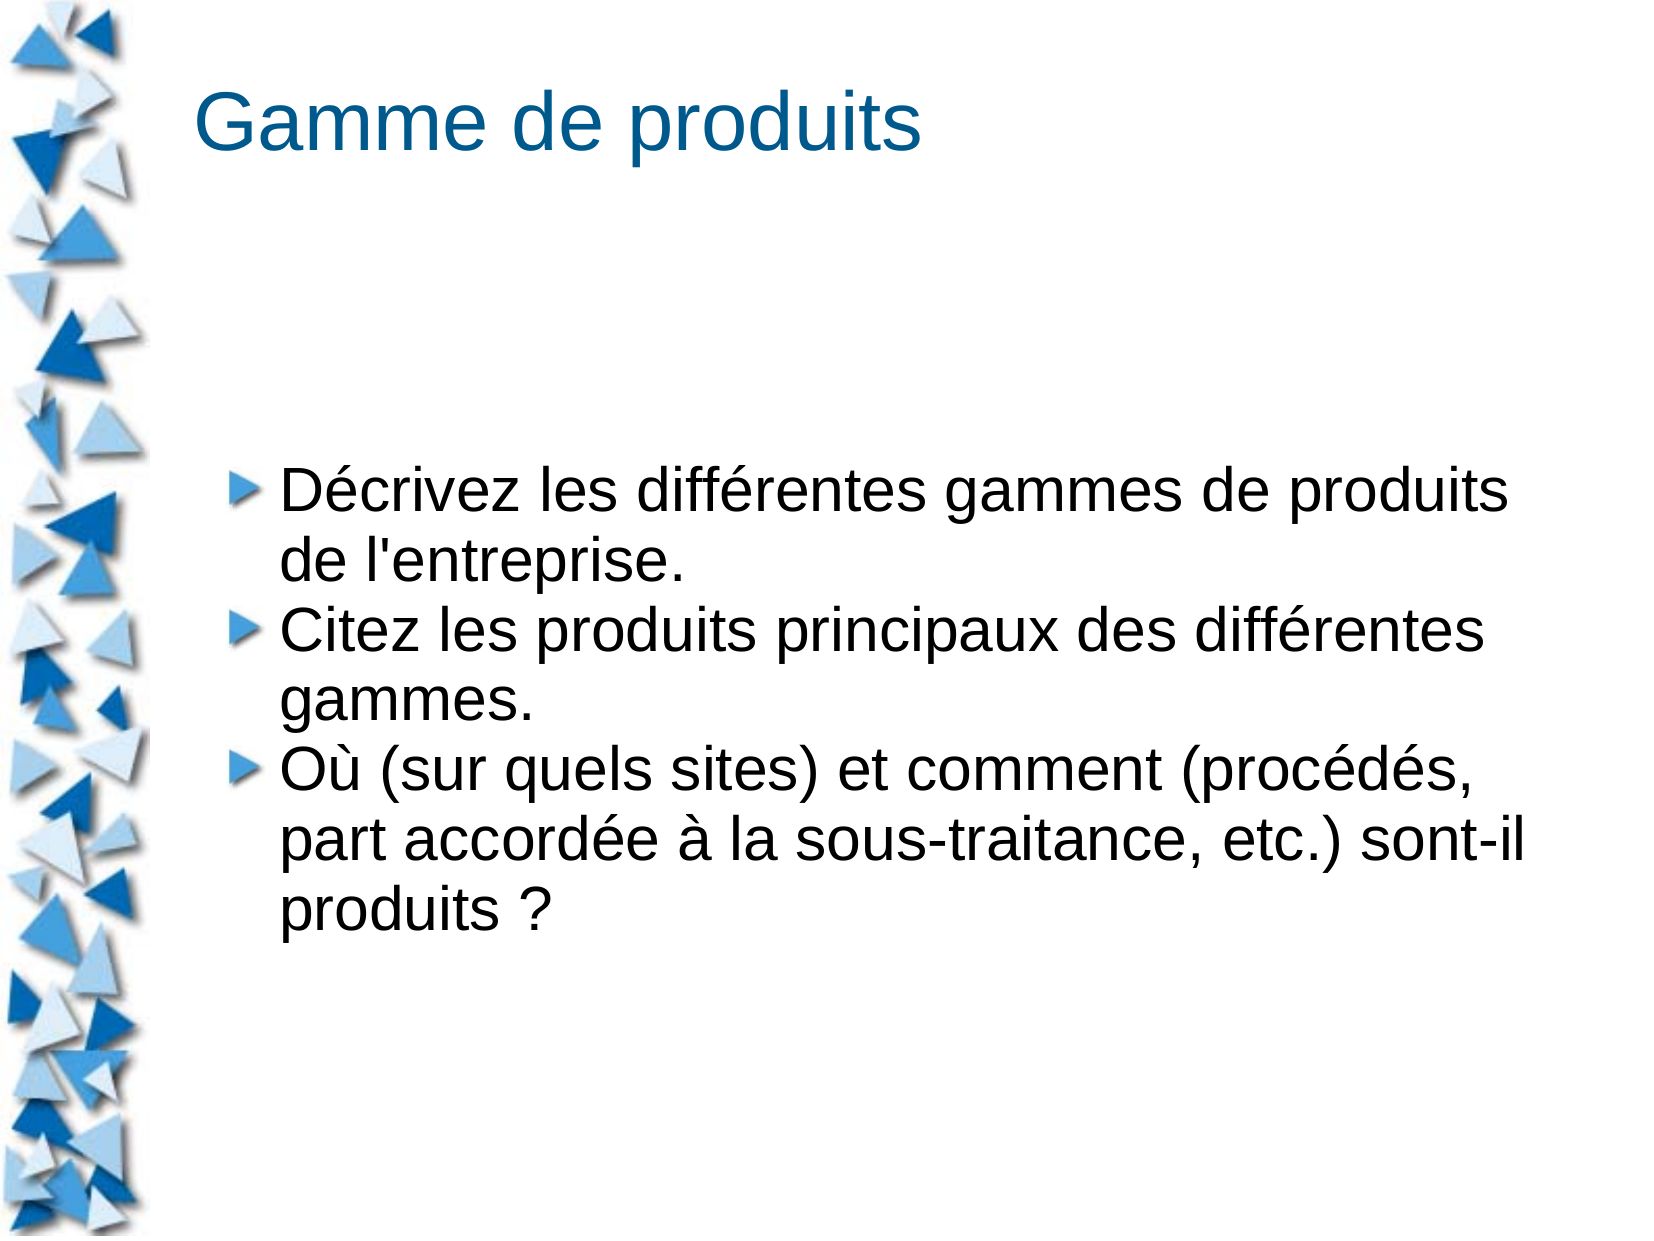

# Gamme de produits
Décrivez les différentes gammes de produits de l'entreprise.
Citez les produits principaux des différentes gammes.
Où (sur quels sites) et comment (procédés, part accordée à la sous-traitance, etc.) sont-il produits ?